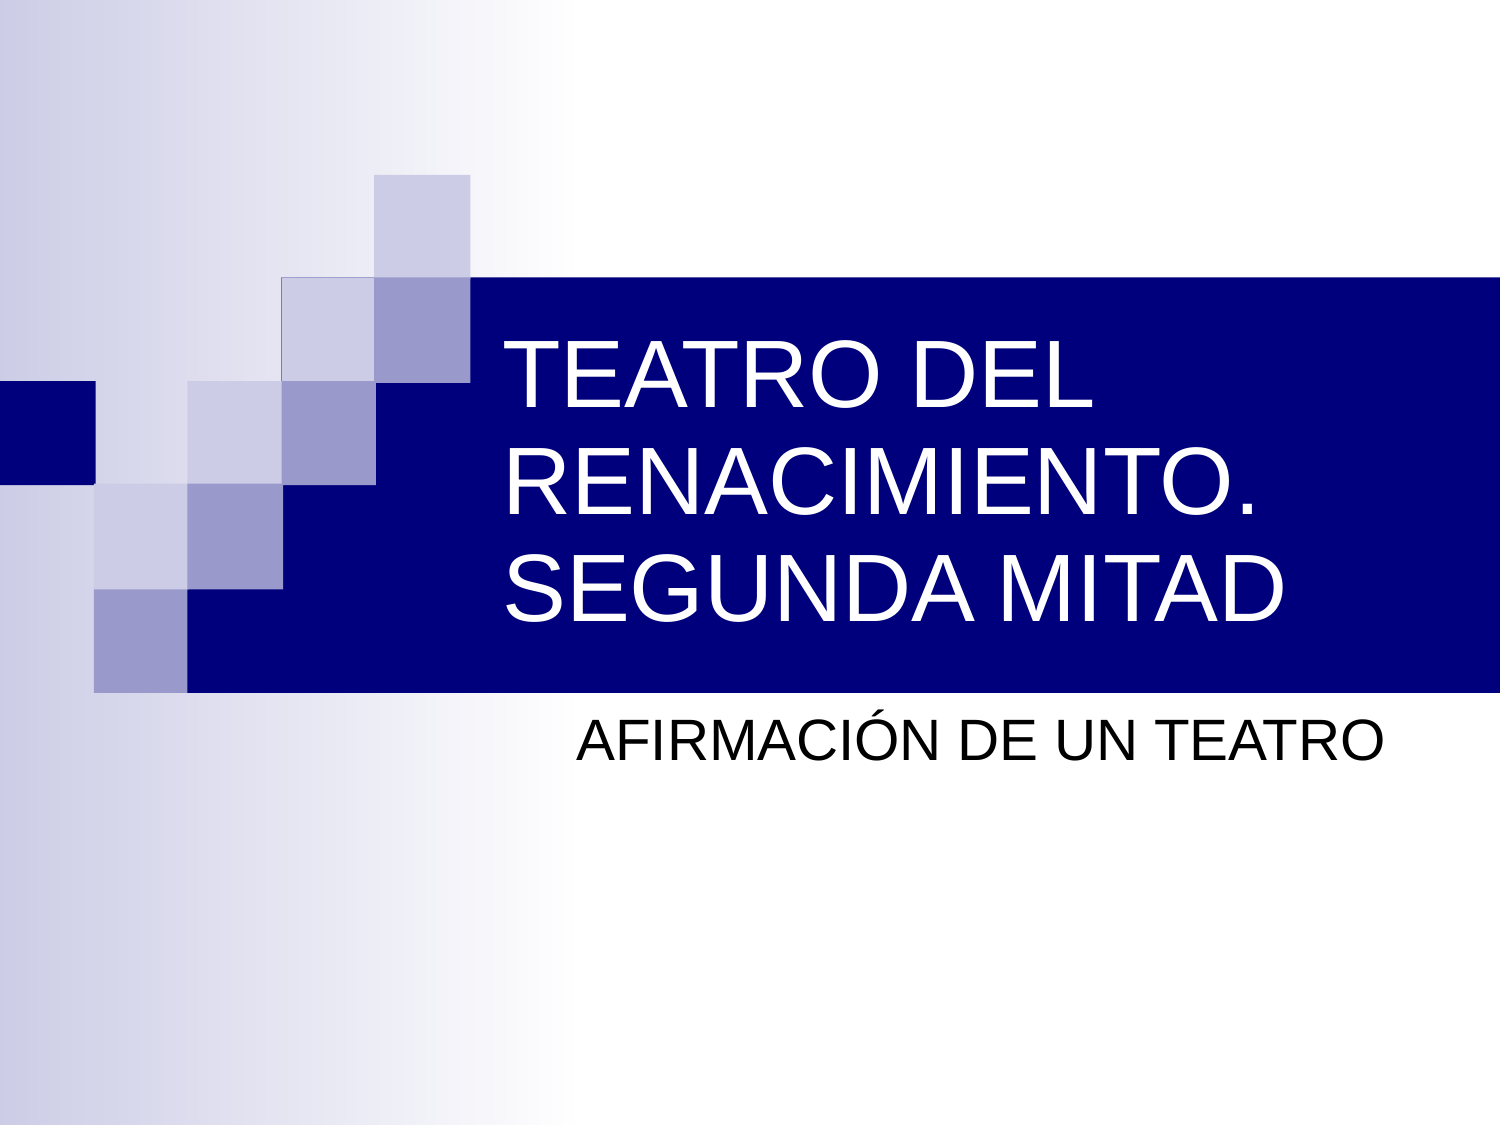

# TEATRO DEL RENACIMIENTO. SEGUNDA MITAD
AFIRMACIÓN DE UN TEATRO